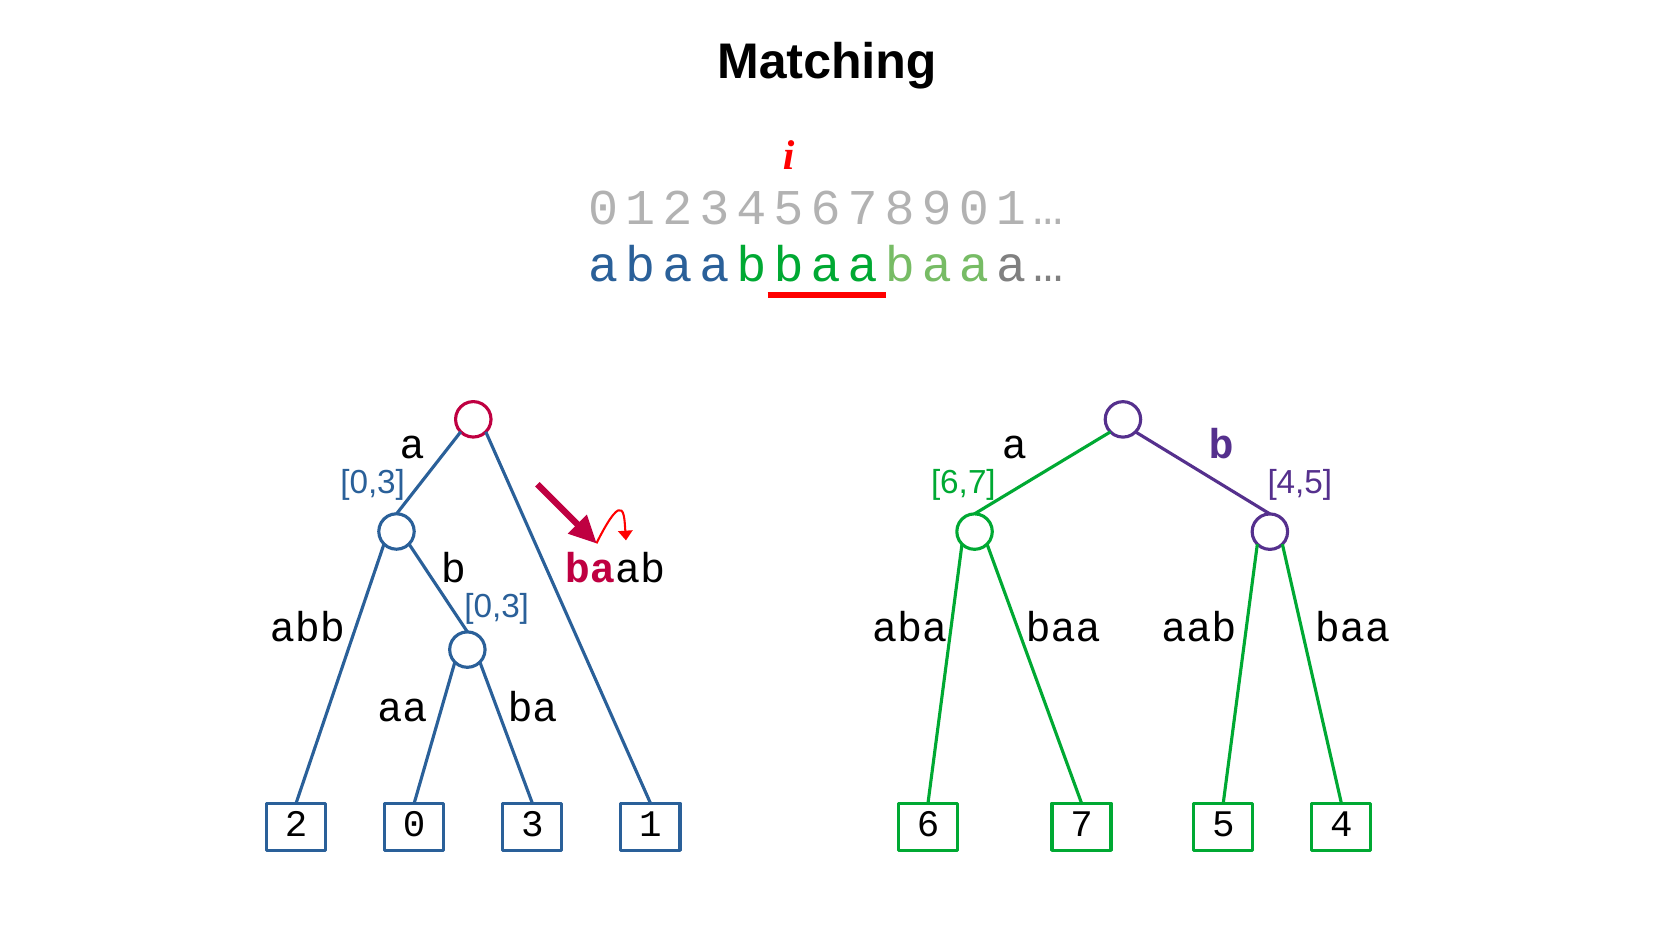

Matching
i
012345678901…
abaabbaabaaa…
a
a
b
[0,3]
[6,7]
[4,5]
b
baab
[0,3]
abb
baa
aba
aab
baa
aa
ba
2
0
3
1
6
7
5
4